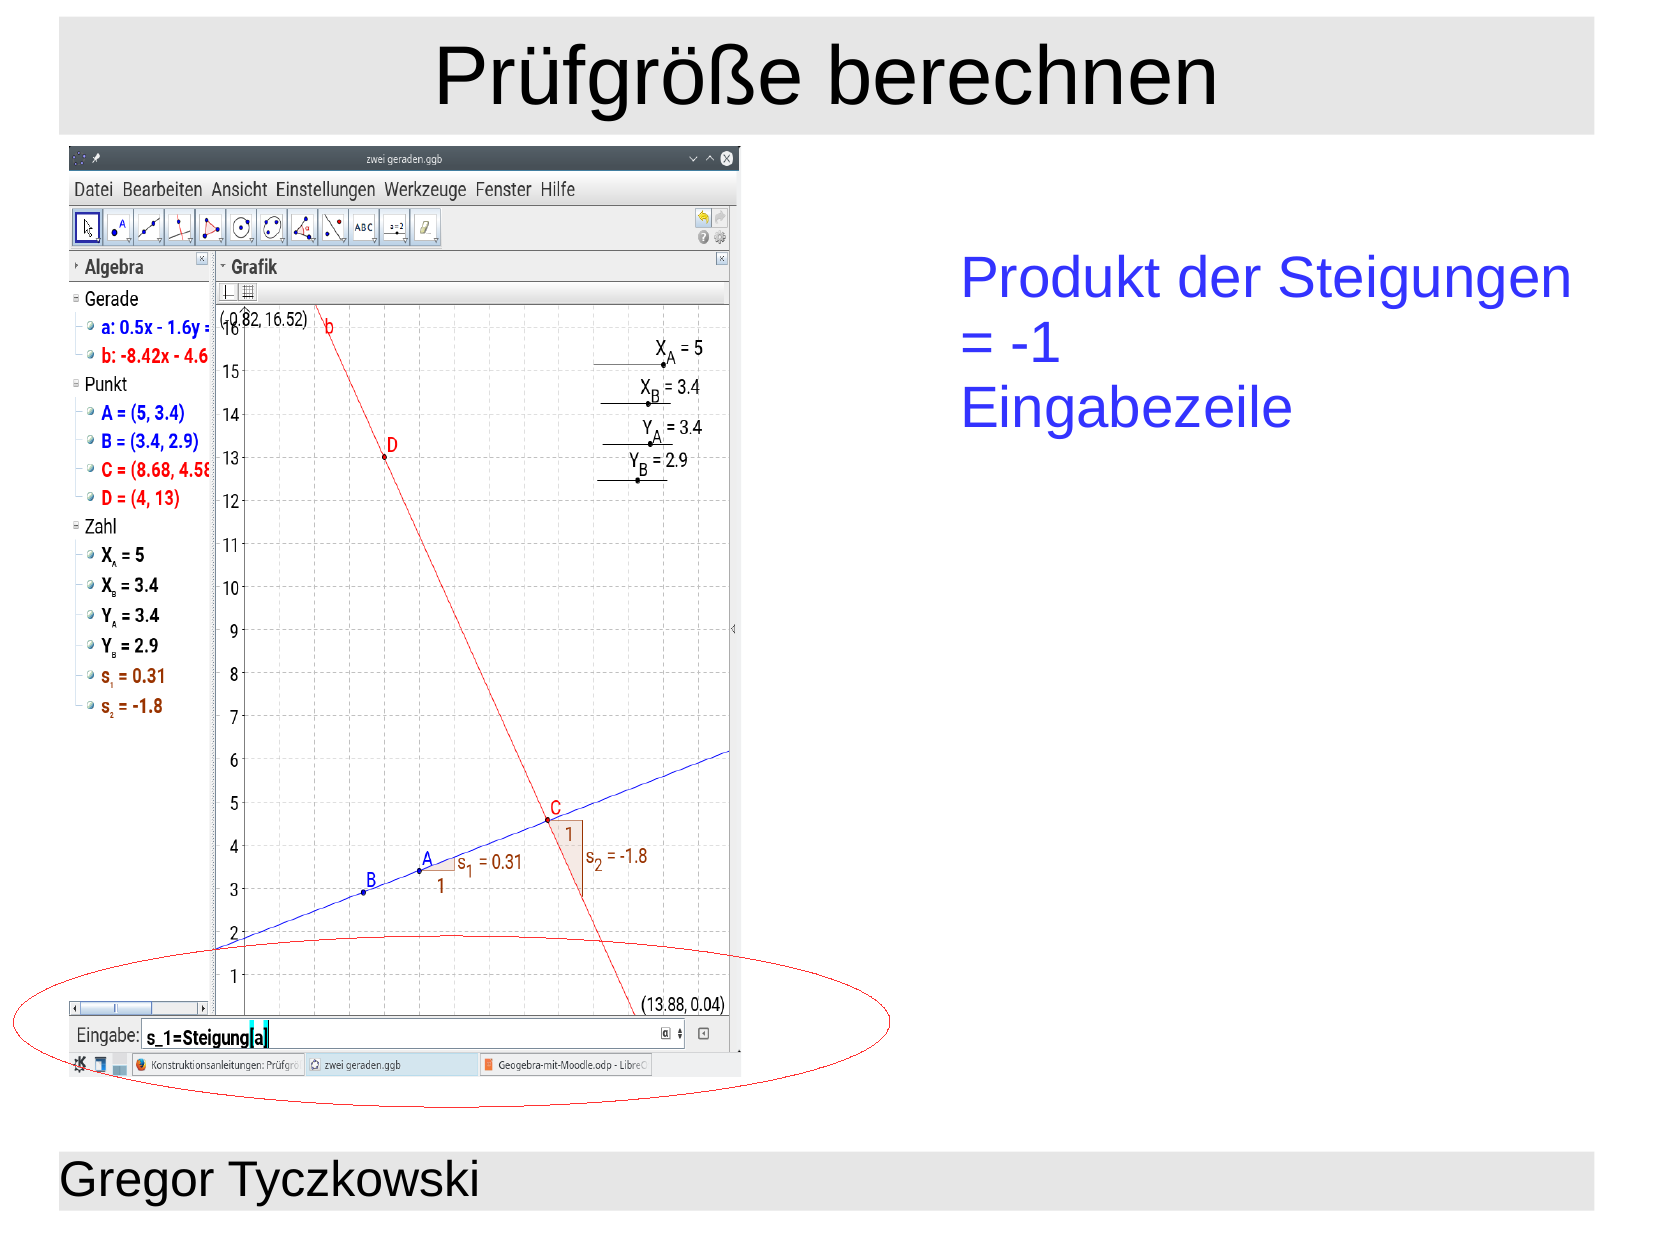

Prüfgröße berechnen
Produkt der Steigungen = -1
Eingabezeile
# Gregor Tyczkowski